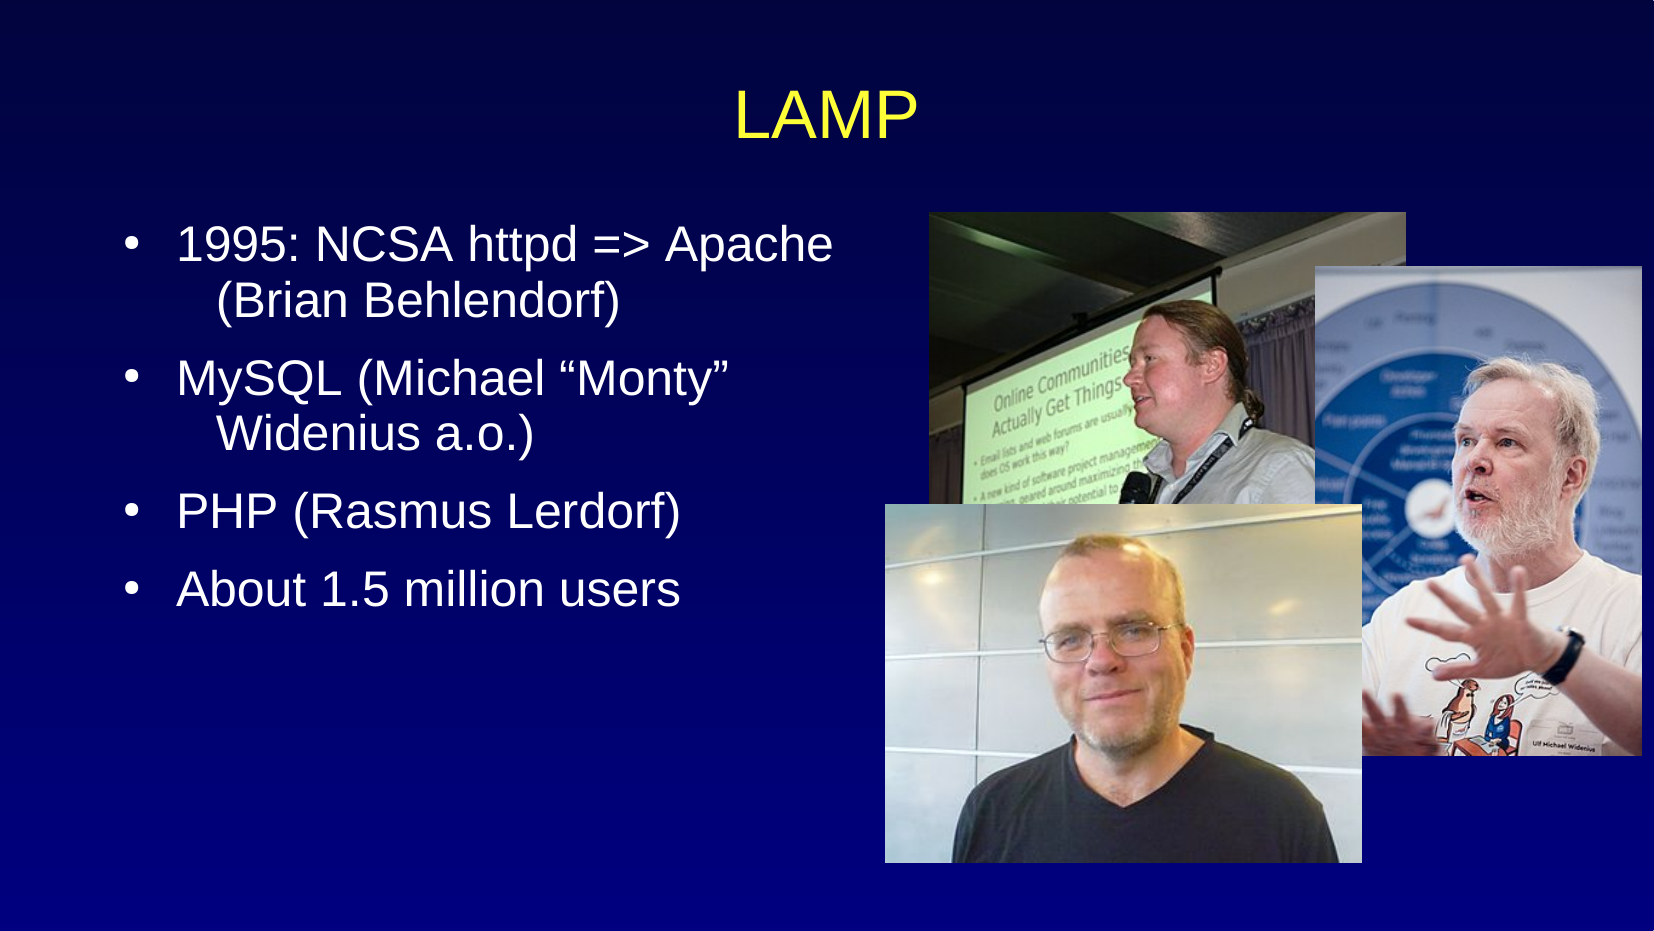

# LAMP
1995: NCSA httpd => Apache
(Brian Behlendorf)
MySQL (Michael “Monty”
Widenius a.o.)
PHP (Rasmus Lerdorf)
About 1.5 million users